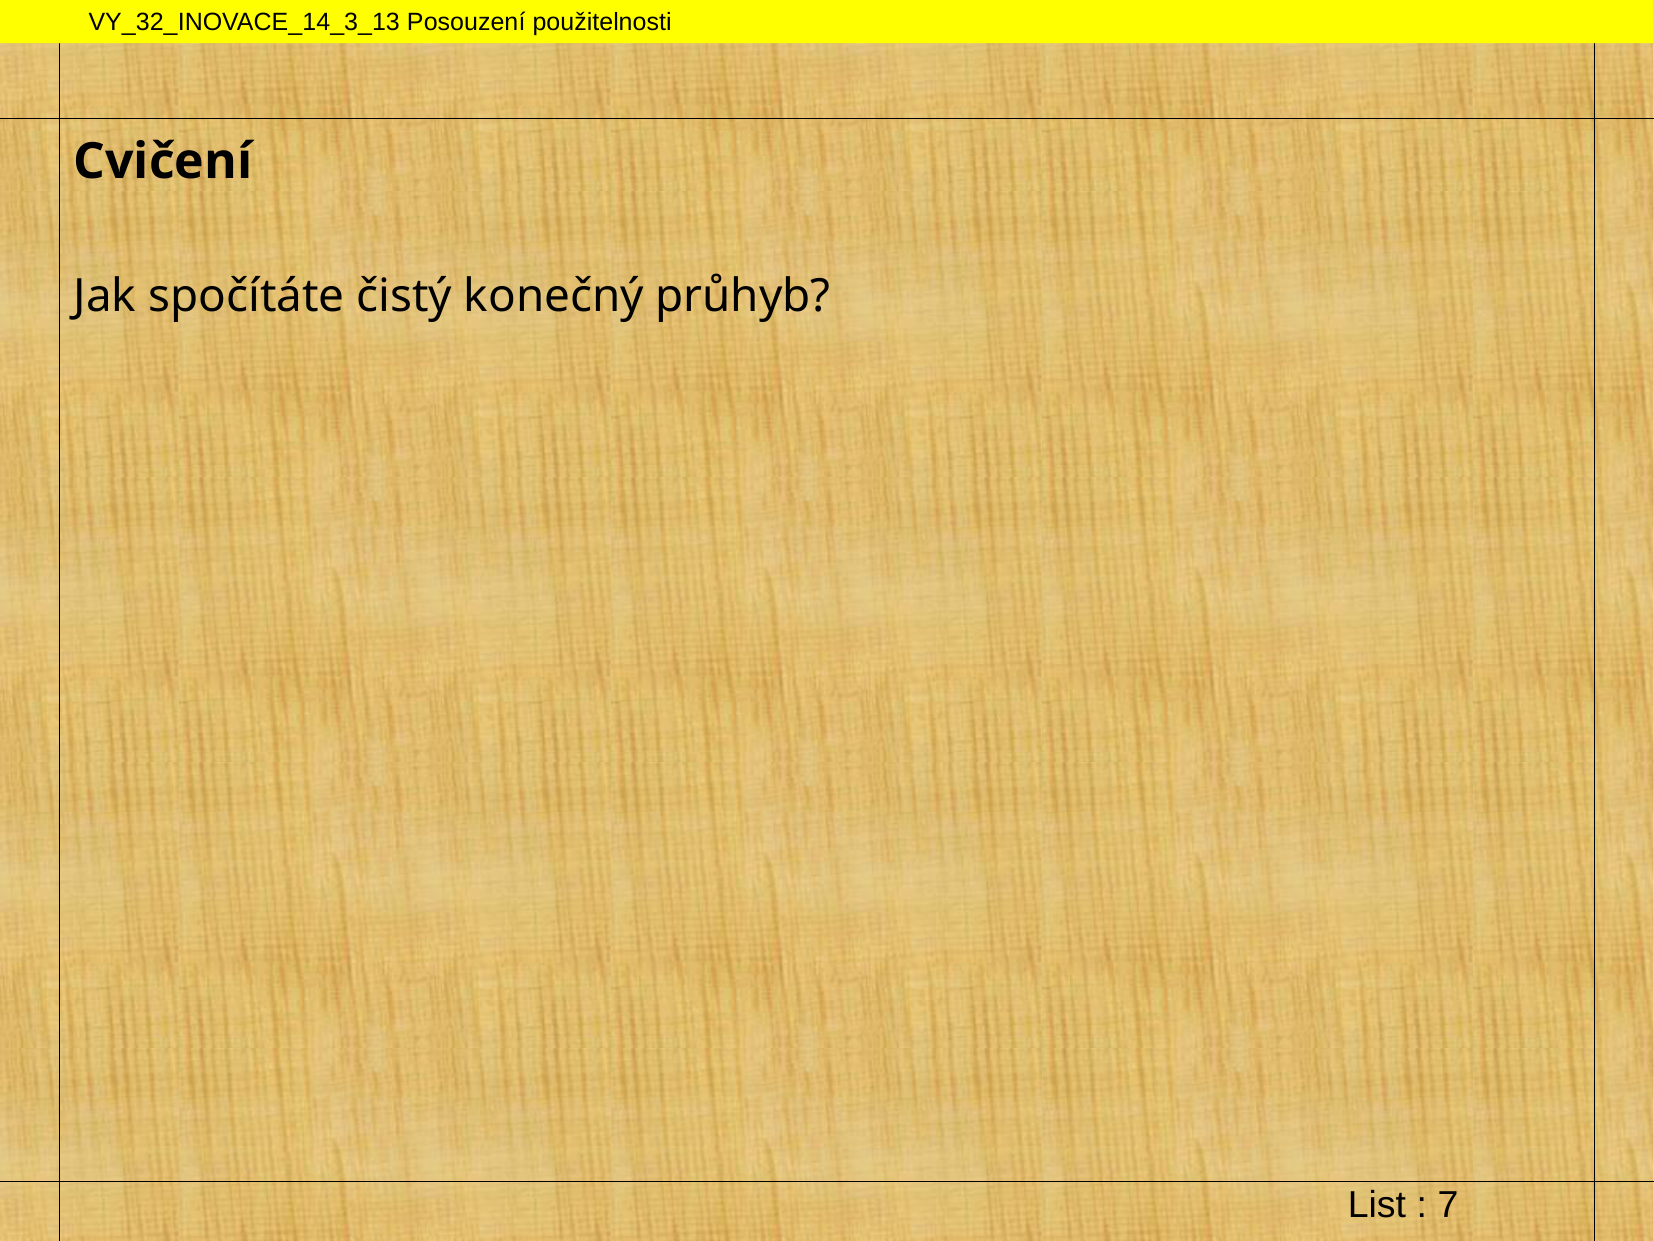

VY_32_INOVACE_14_3_13 Posouzení použitelnosti
Cvičení
Jak spočítáte čistý konečný průhyb?
List :